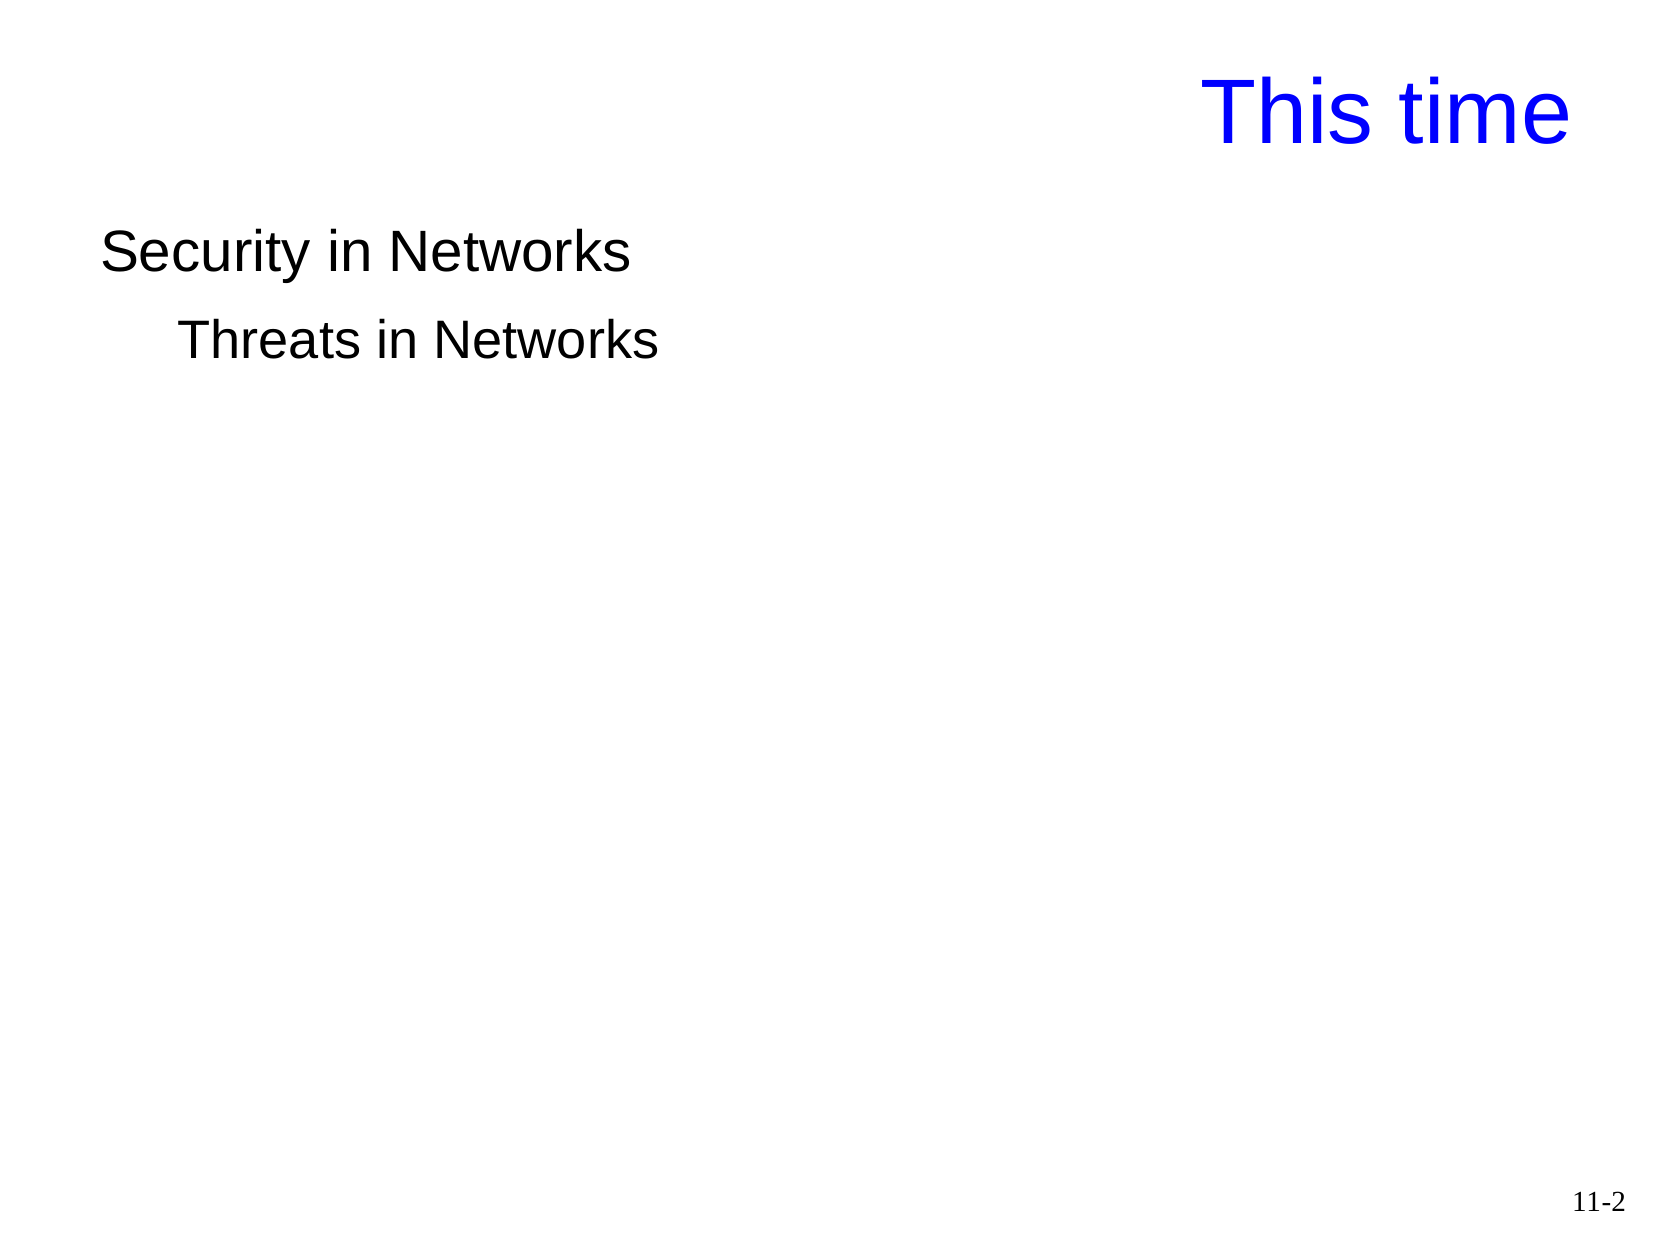

# This time
Security in Networks
Threats in Networks